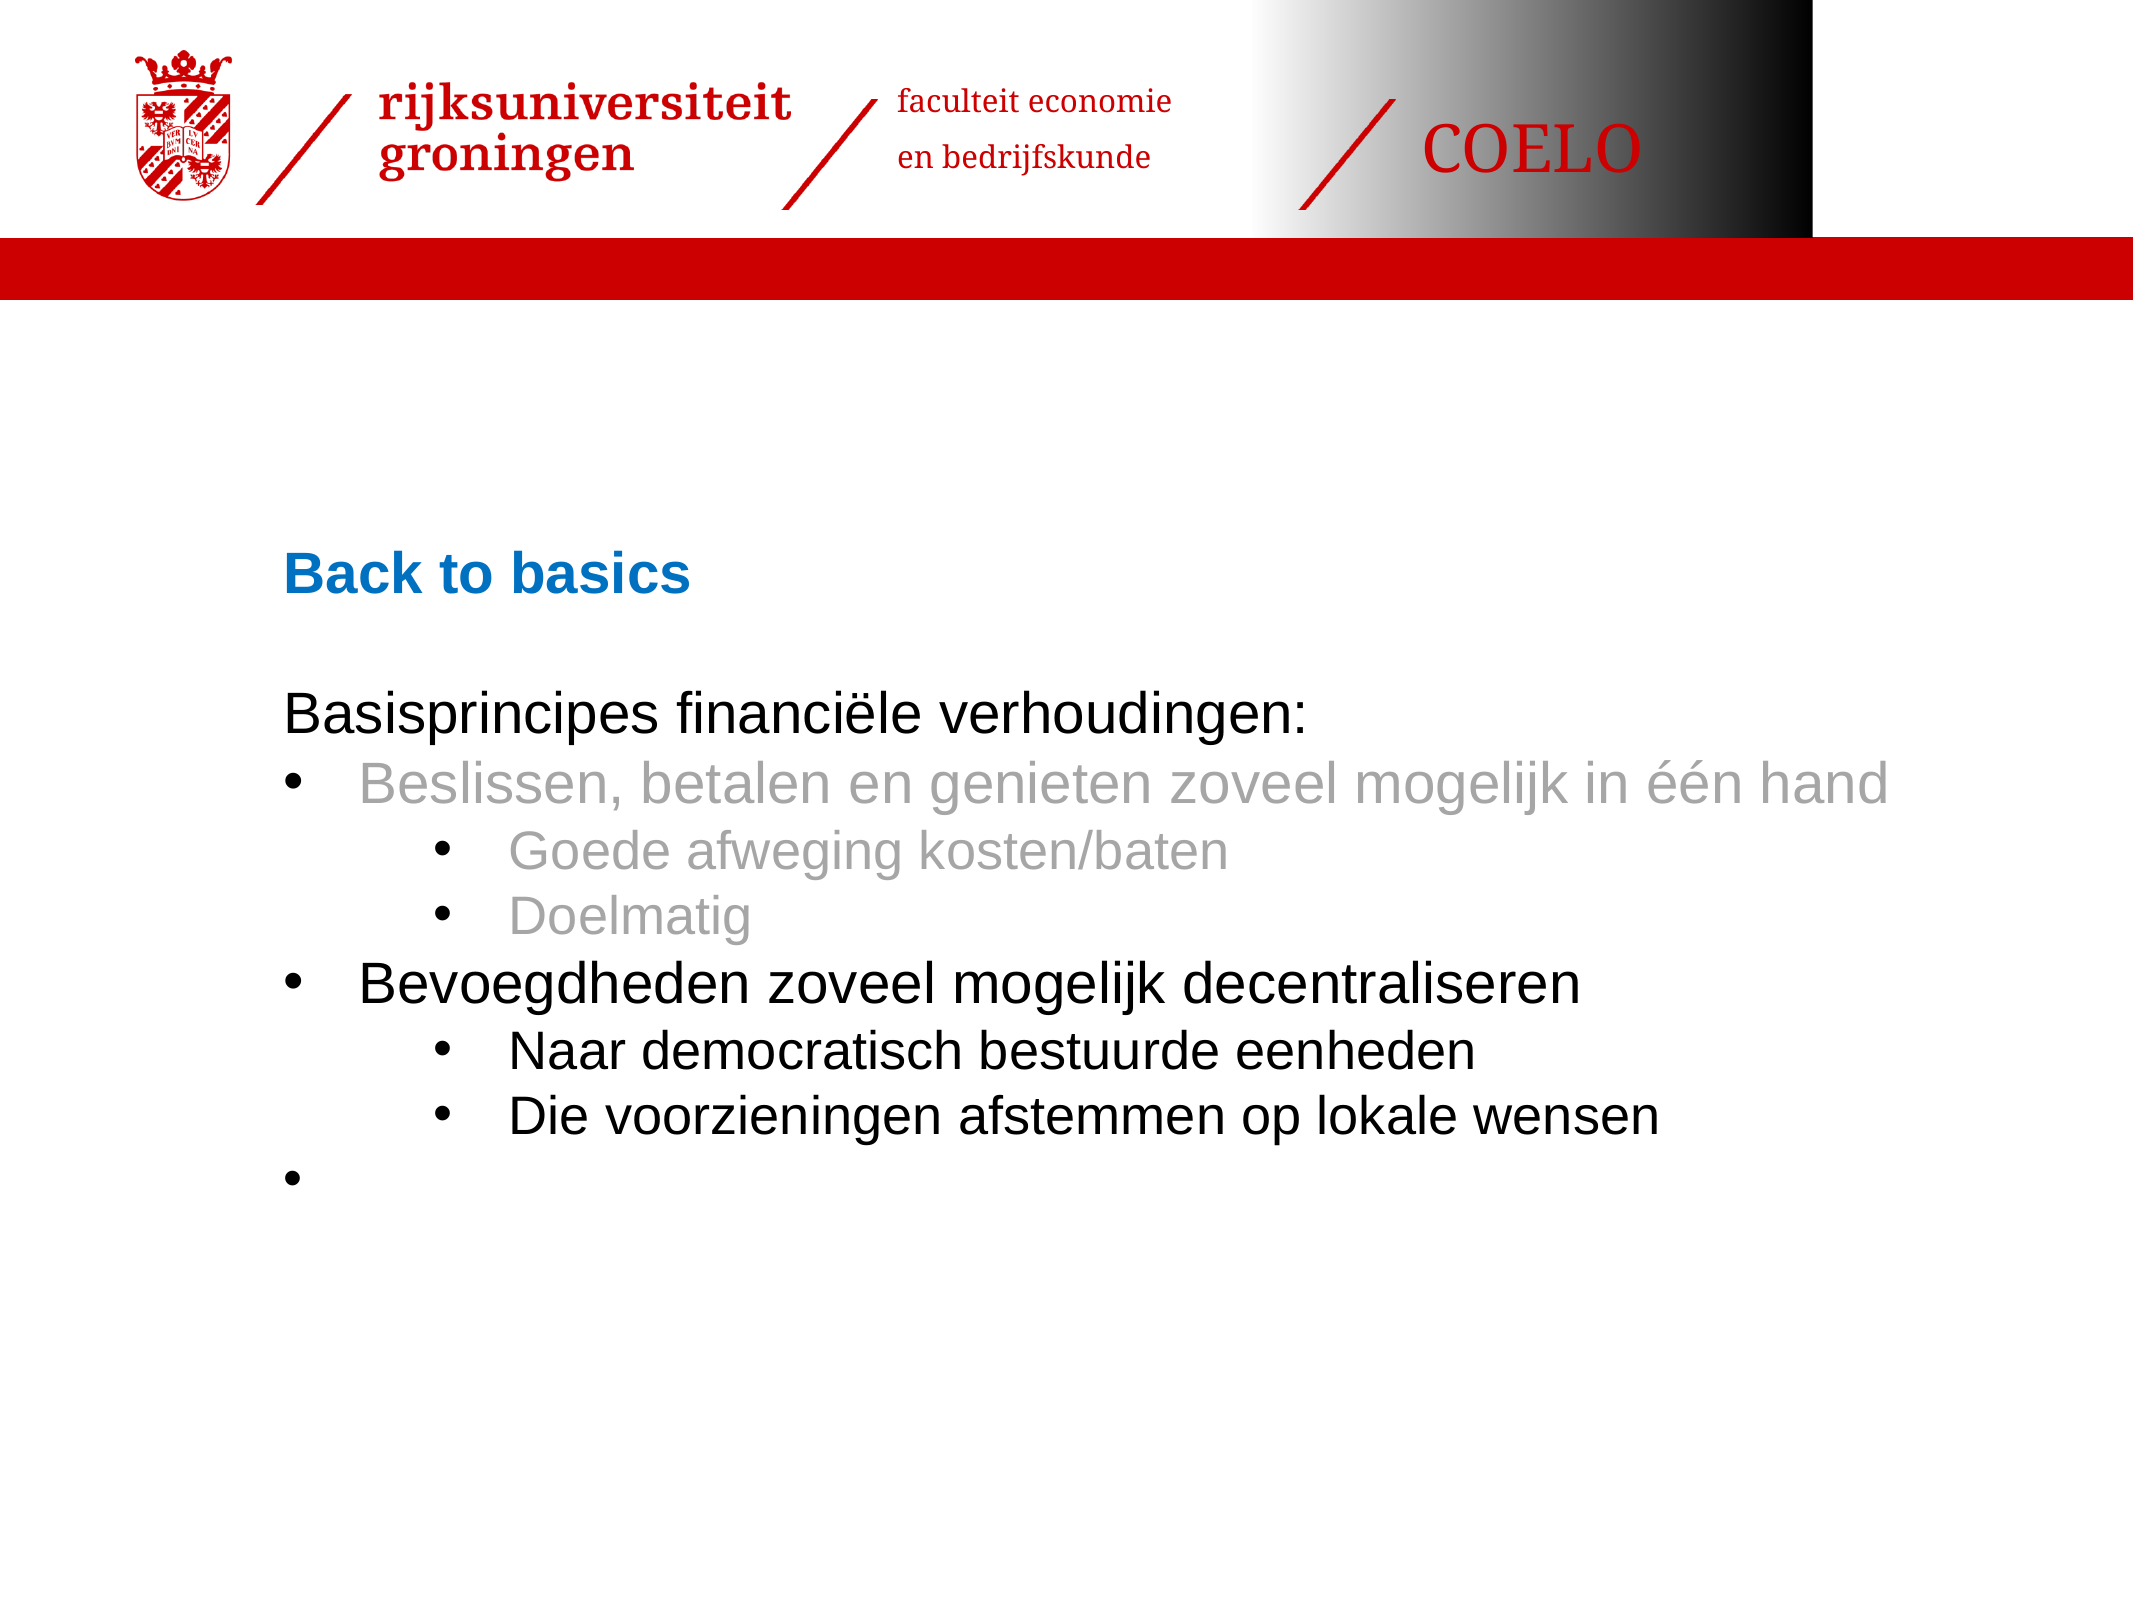

Back to basics
Basisprincipes financiële verhoudingen:
Beslissen, betalen en genieten zoveel mogelijk in één hand
Goede afweging kosten/baten
Doelmatig
Bevoegdheden zoveel mogelijk decentraliseren
Naar democratisch bestuurde eenheden
Die voorzieningen afstemmen op lokale wensen